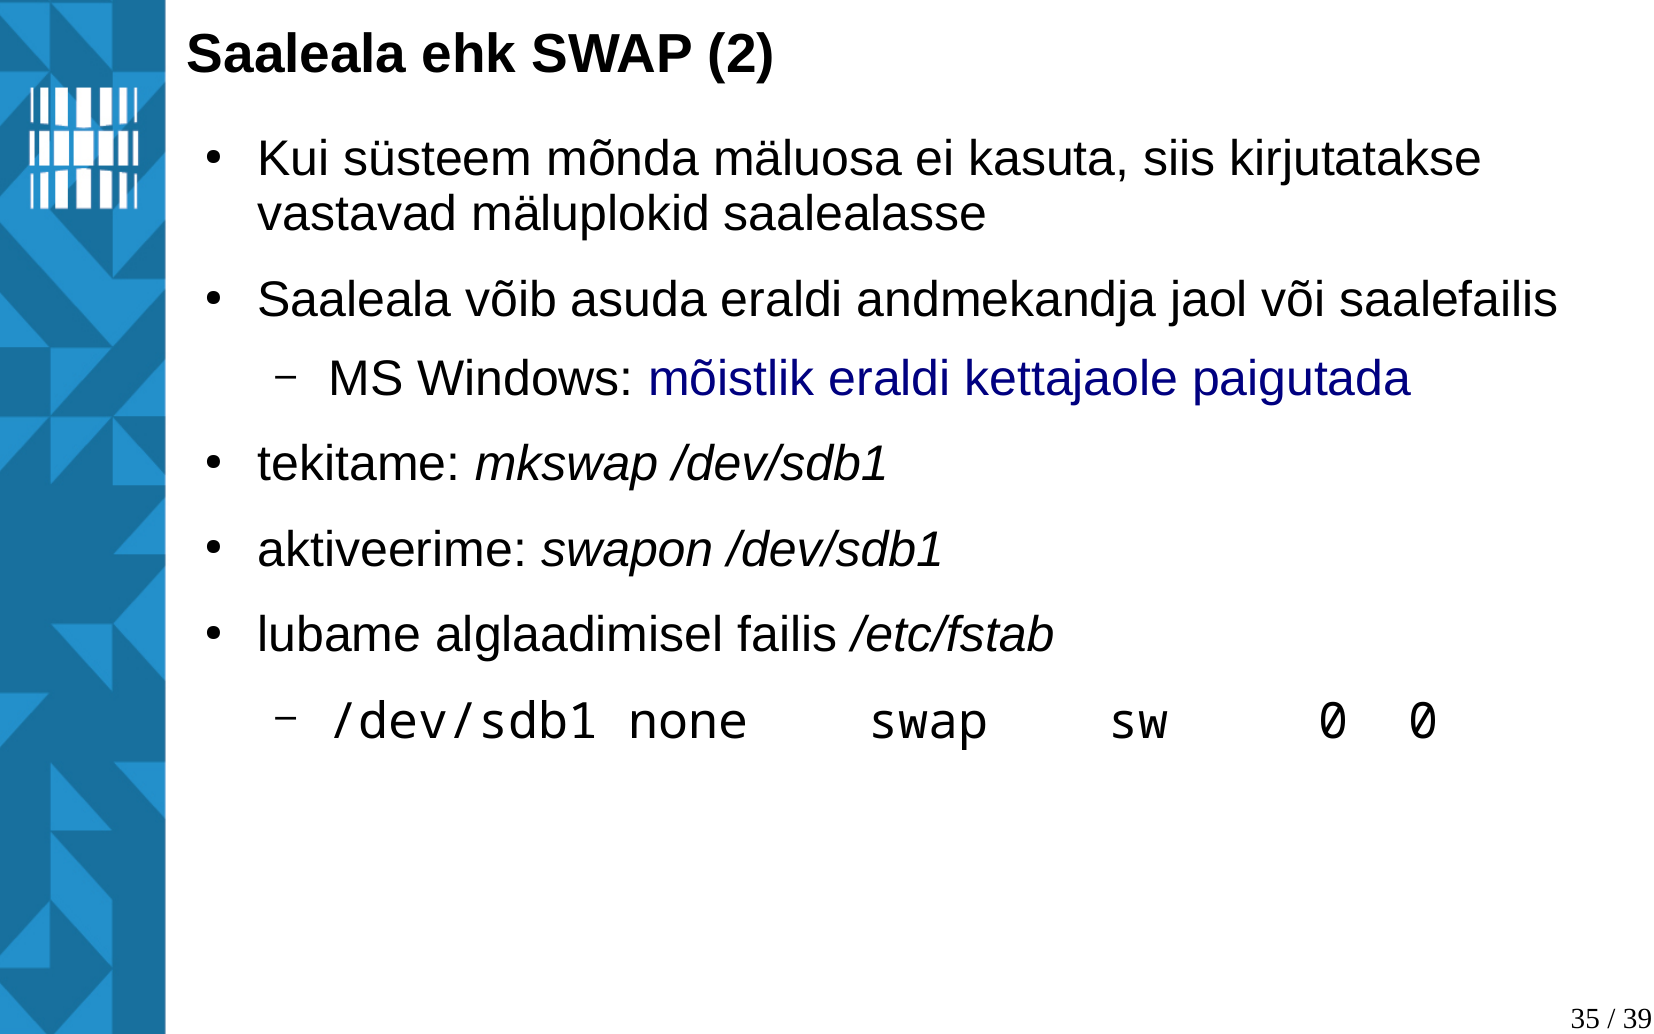

# Saaleala ehk SWAP (2)
Kui süsteem mõnda mäluosa ei kasuta, siis kirjutatakse vastavad mäluplokid saalealasse
Saaleala võib asuda eraldi andmekandja jaol või saalefailis
MS Windows: mõistlik eraldi kettajaole paigutada
tekitame: mkswap /dev/sdb1
aktiveerime: swapon /dev/sdb1
lubame alglaadimisel failis /etc/fstab
/dev/sdb1 none swap sw 0 0
35